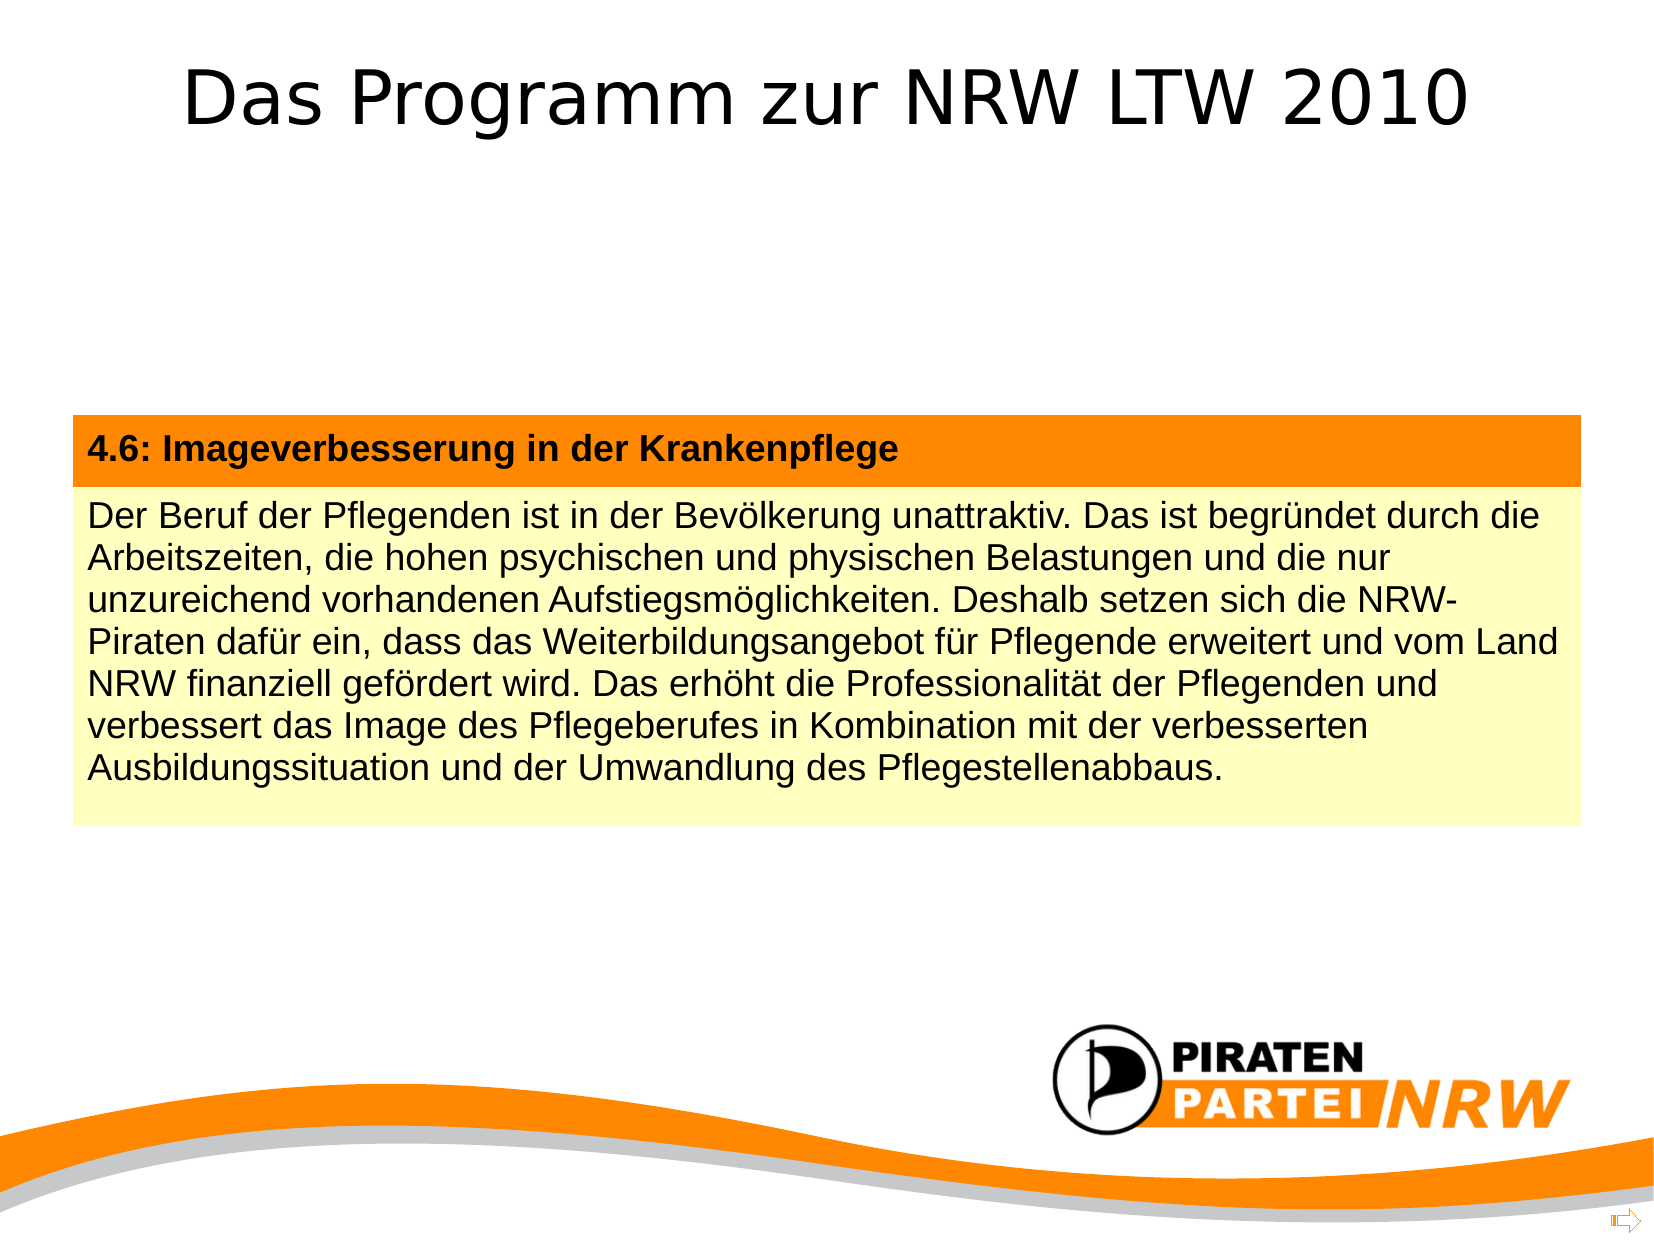

# Das Programm zur NRW LTW 2010
| 4.6: ﻿Imageverbesserung in der Krankenpflege |
| --- |
| Der Beruf der Pflegenden ist in der Bevölkerung unattraktiv. Das ist begründet durch die Arbeitszeiten, die hohen psychischen und physischen Belastungen und die nur unzureichend vorhandenen Aufstiegsmöglichkeiten. Deshalb setzen sich die NRW-Piraten dafür ein, dass das Weiterbildungsangebot für Pflegende erweitert und vom Land NRW finanziell gefördert wird. Das erhöht die Professionalität der Pflegenden und verbessert das Image des Pflegeberufes in Kombination mit der verbesserten Ausbildungssituation und der Umwandlung des Pflegestellenabbaus. |